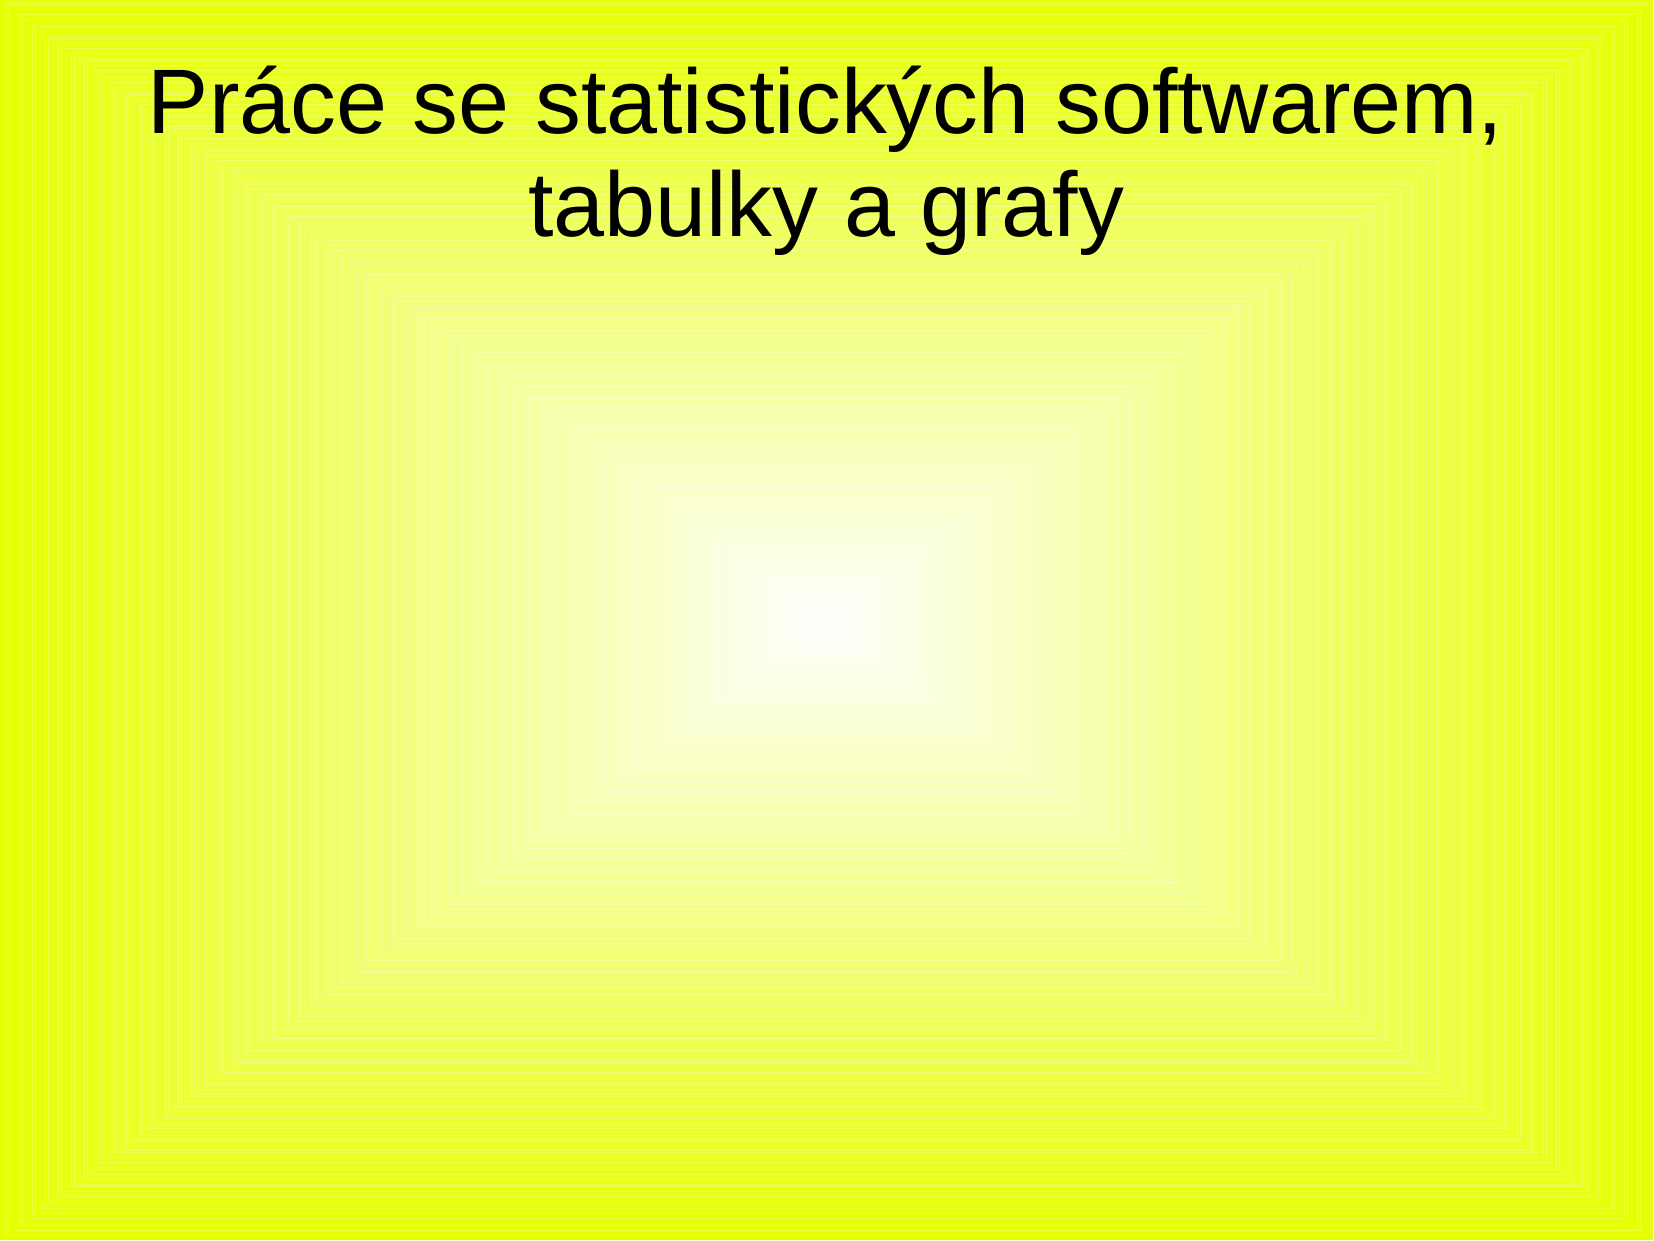

# Práce se statistických softwarem, tabulky a grafy